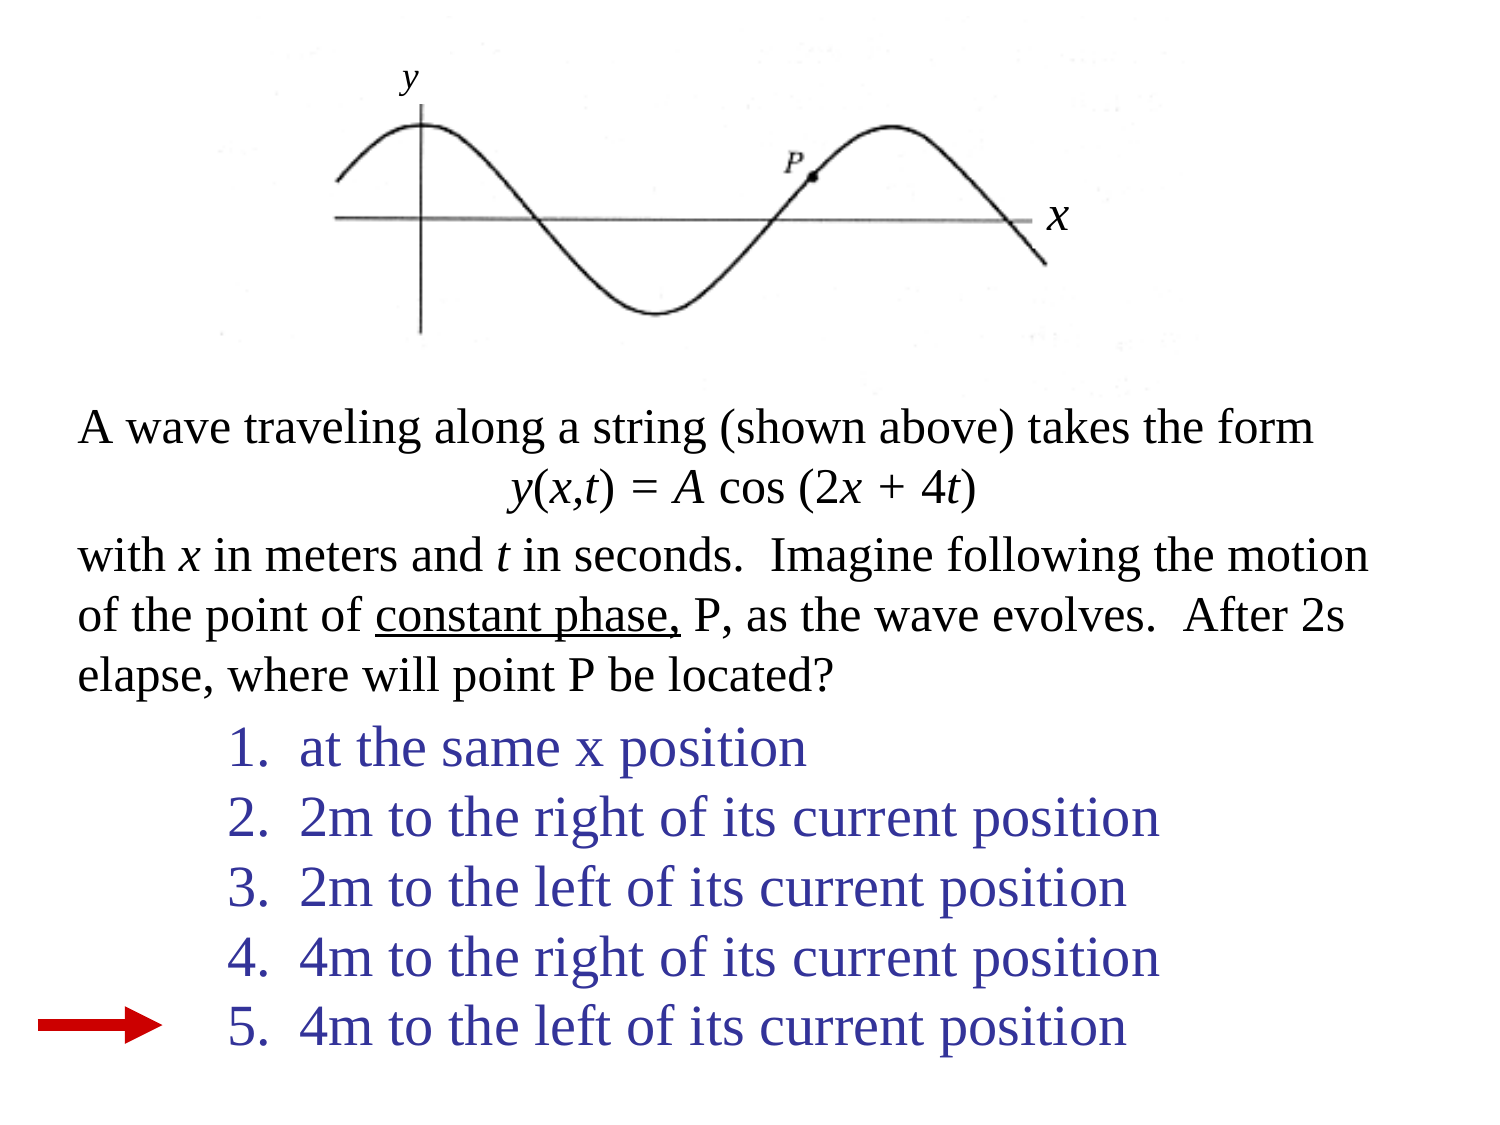

y
x
A wave traveling along a string (shown above) takes the form
y(x,t) = A cos (2x + 4t)
with x in meters and t in seconds. Imagine following the motion of the point of constant phase, P, as the wave evolves. After 2s elapse, where will point P be located?
1. at the same x position
2. 2m to the right of its current position
3. 2m to the left of its current position
4. 4m to the right of its current position
5. 4m to the left of its current position